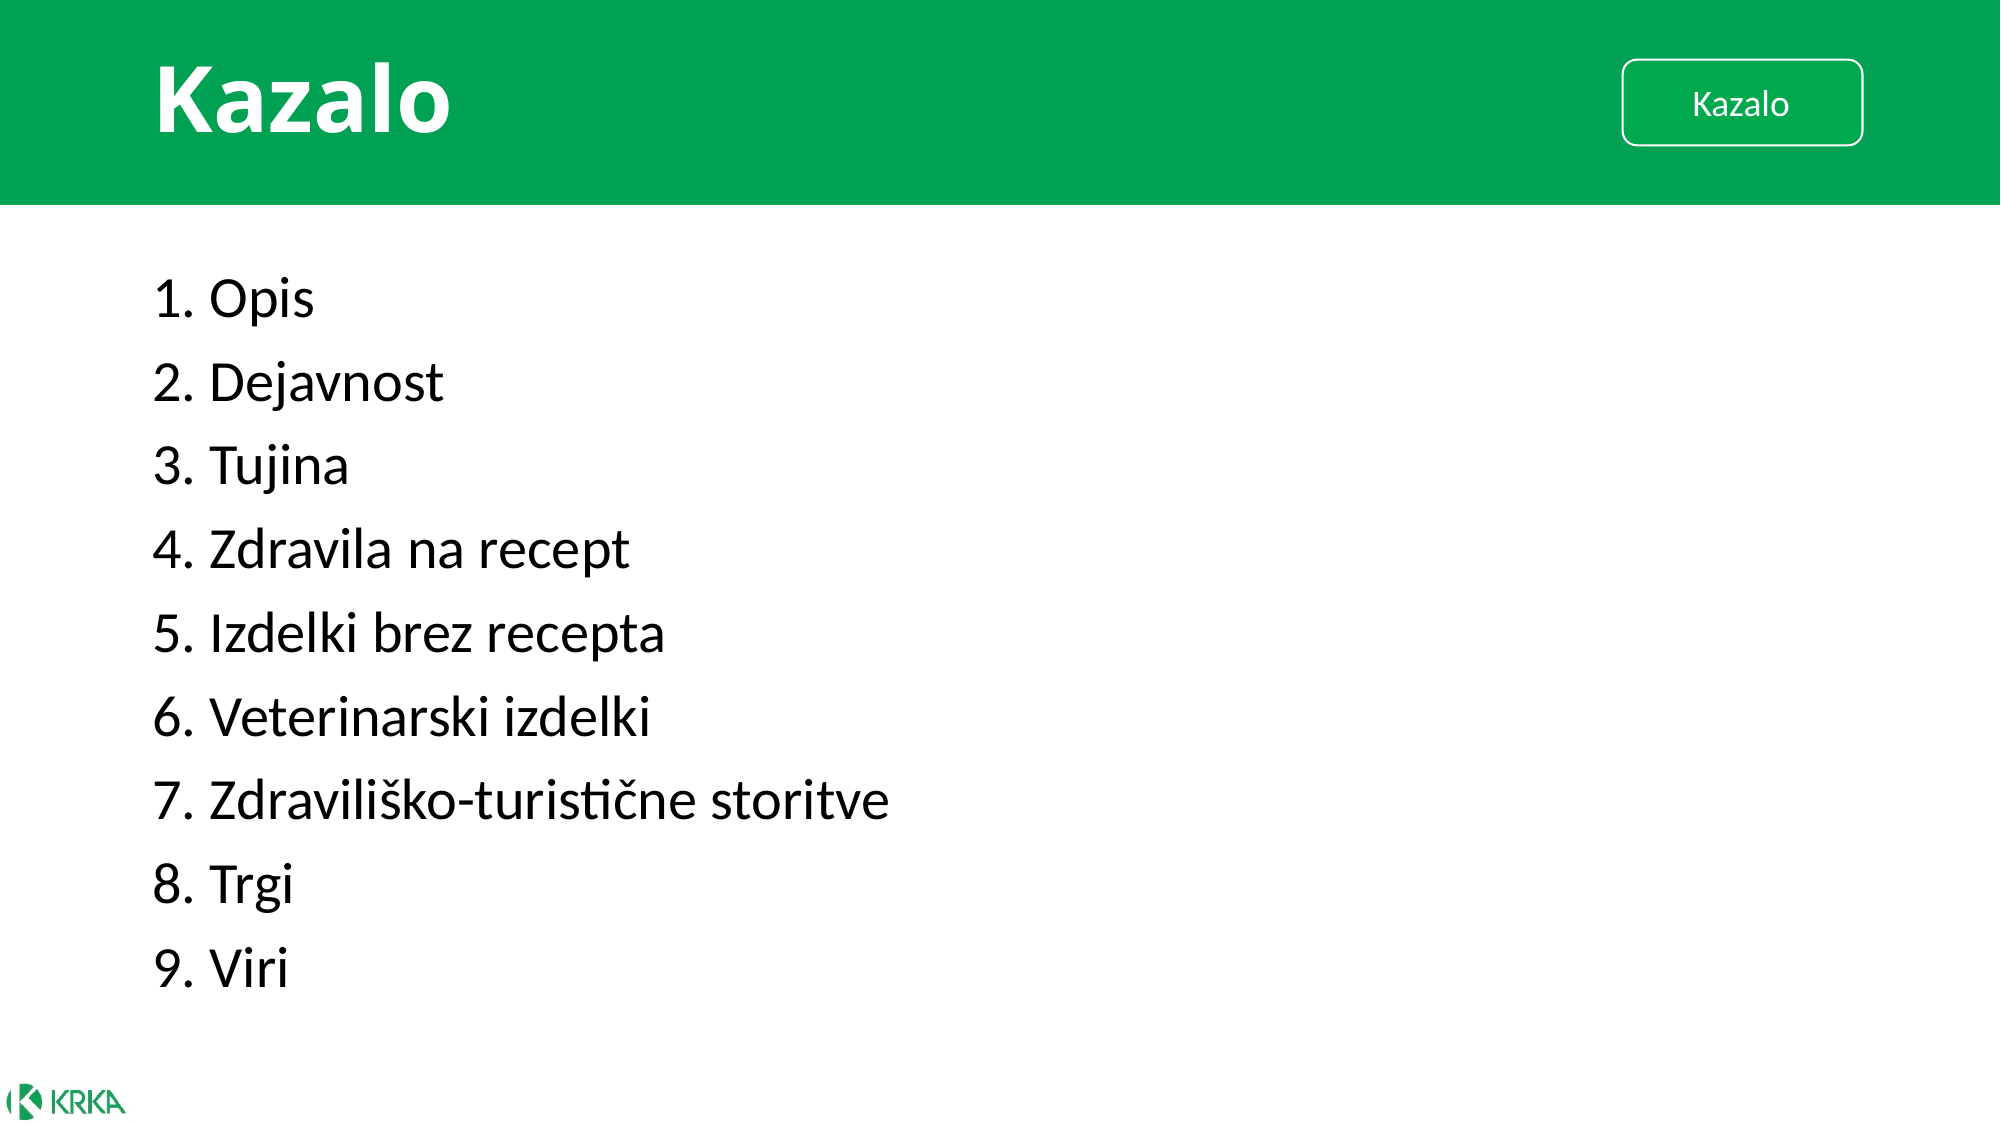

# Kazalo
1. Opis
2. Dejavnost
3. Tujina
4. Zdravila na recept
5. Izdelki brez recepta
6. Veterinarski izdelki
7. Zdraviliško-turistične storitve
8. Trgi
9. Viri